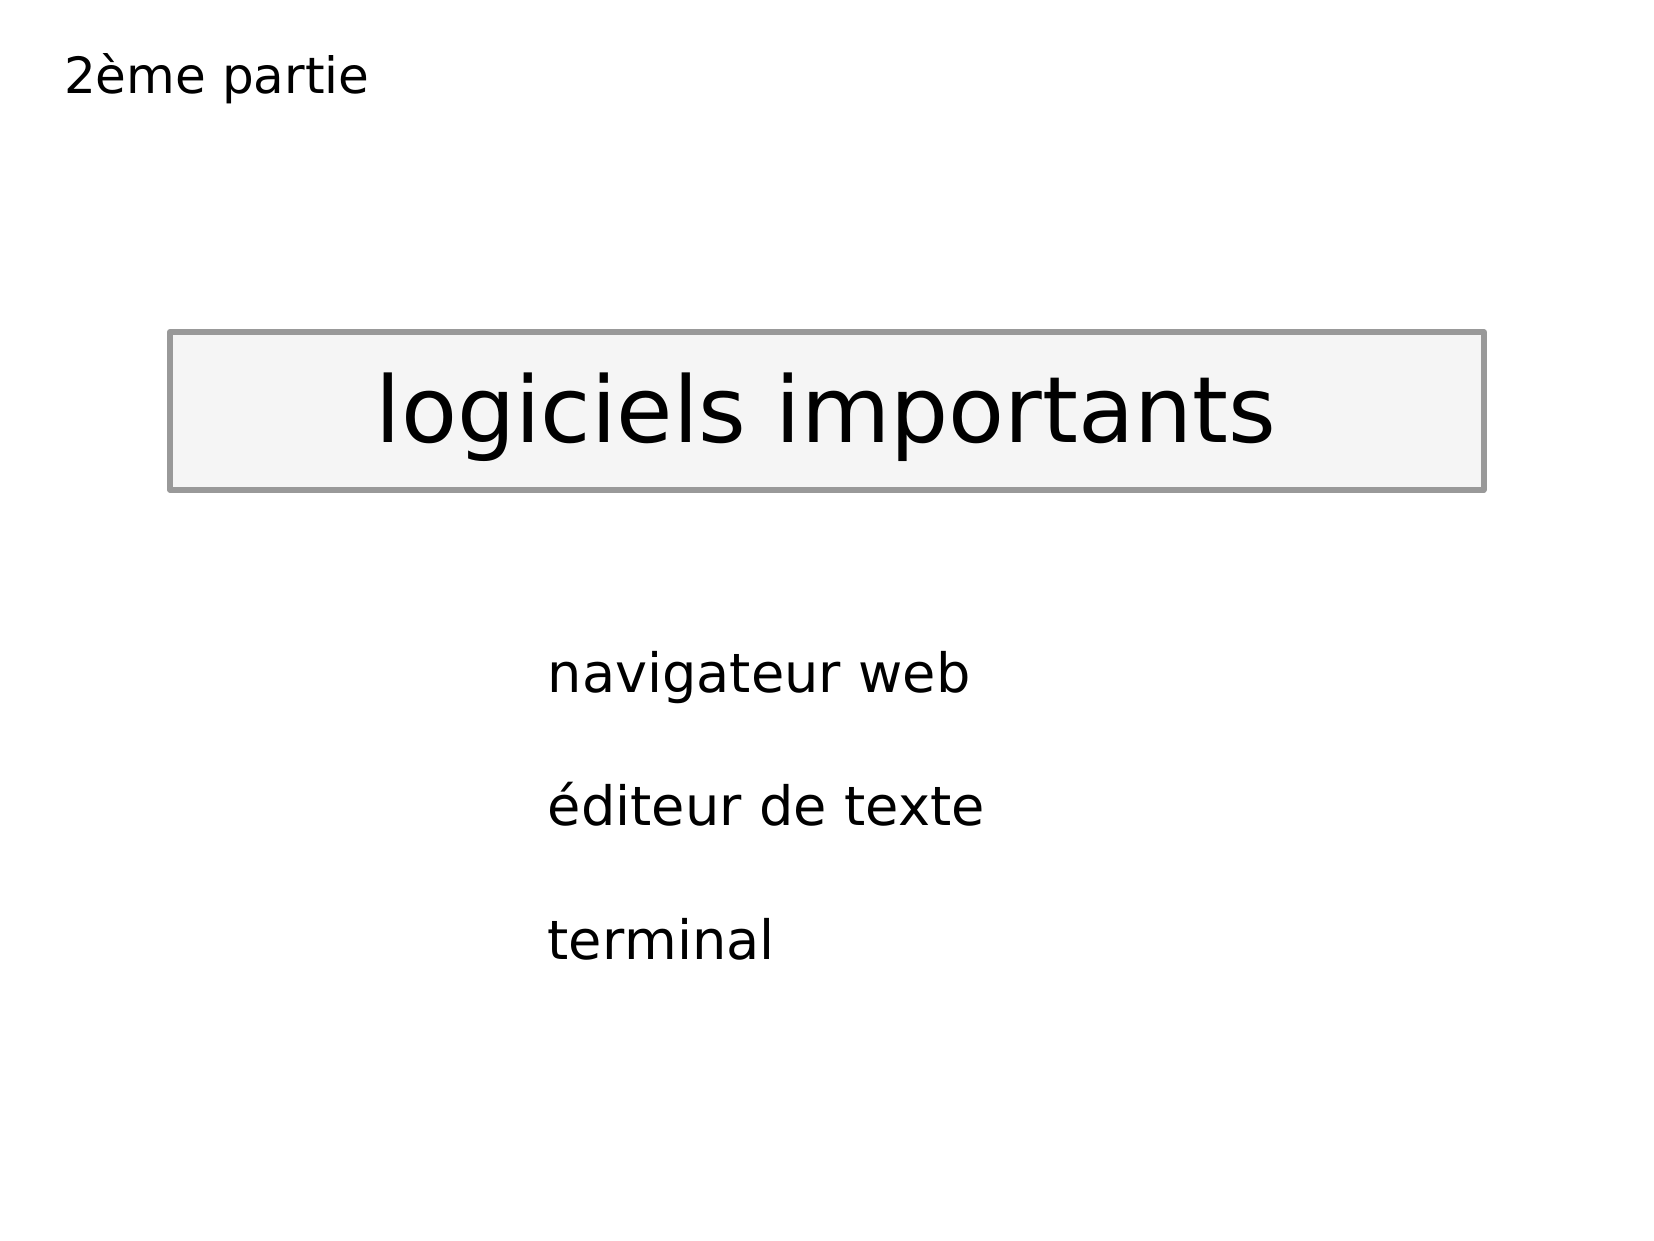

2ème partie
# logiciels importants
 navigateur web
 éditeur de texte
 terminal